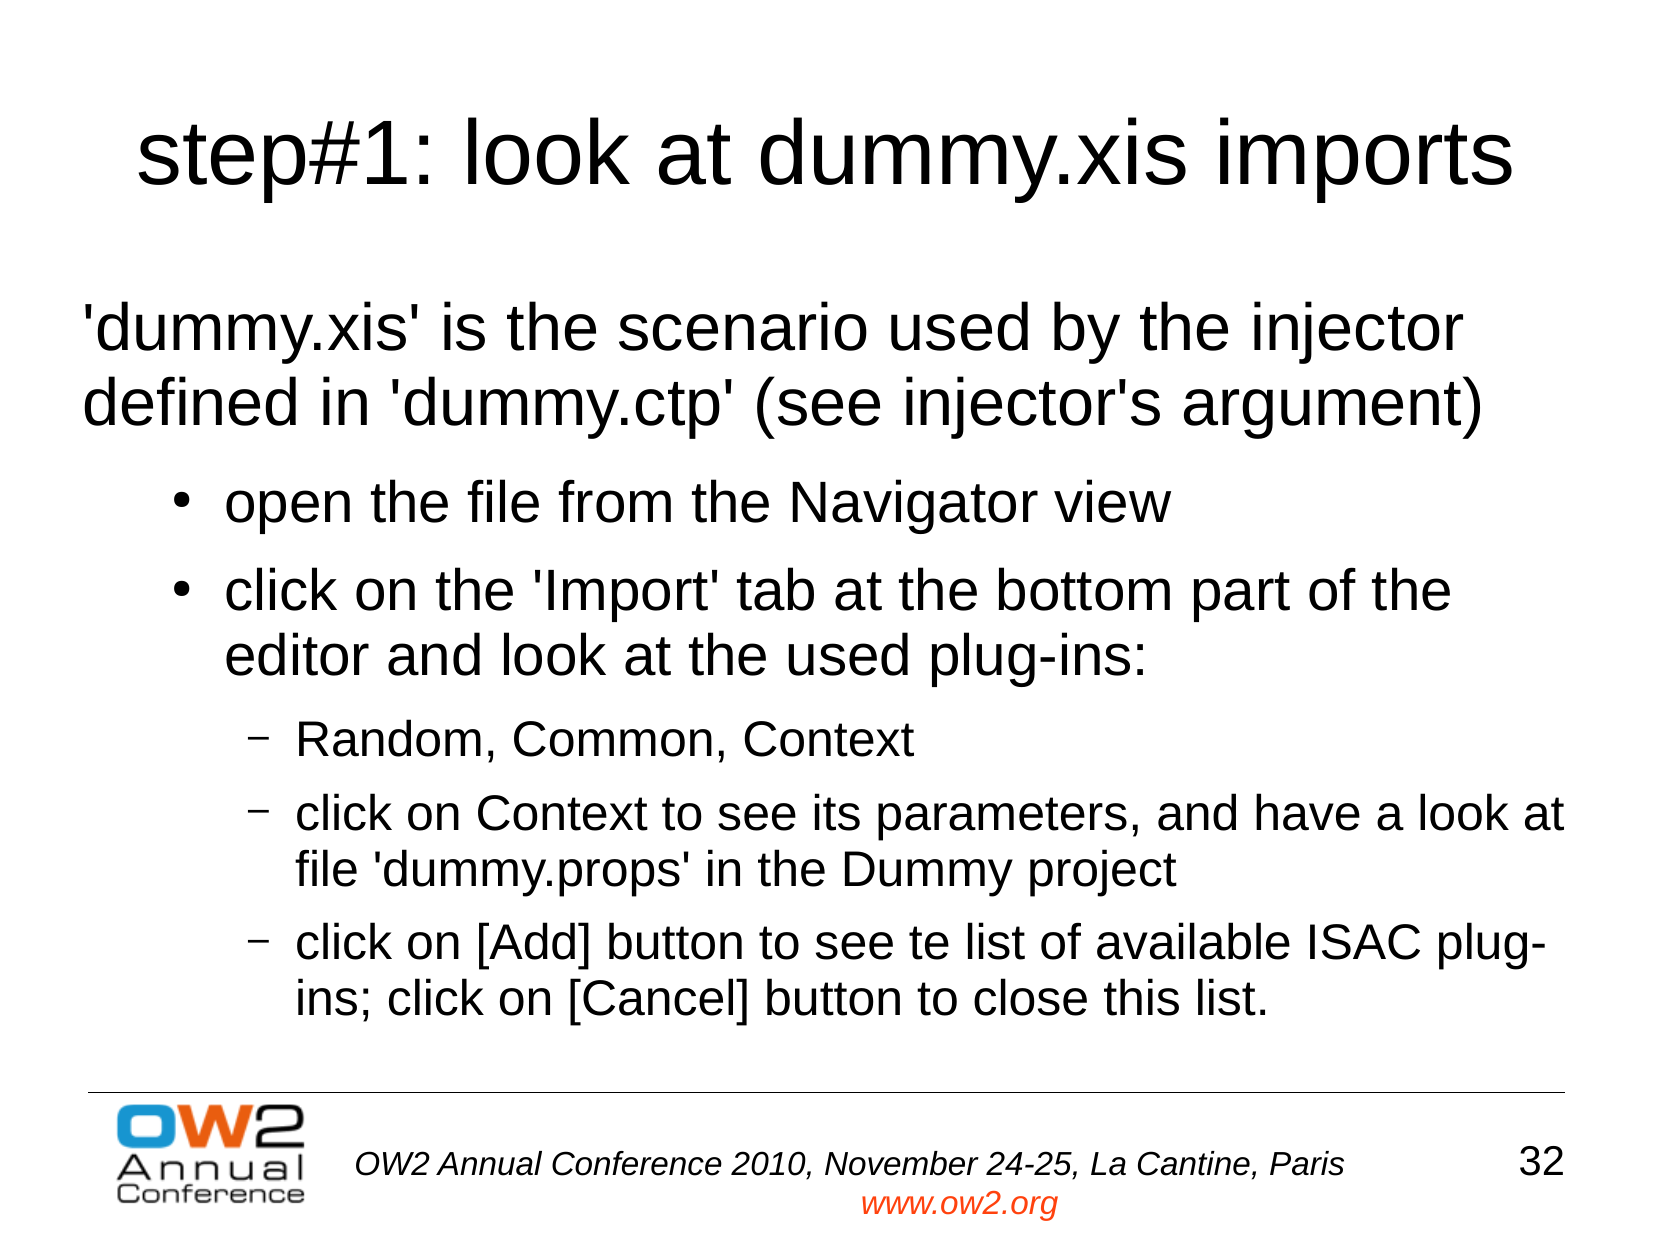

# step#1: look at dummy.xis imports
'dummy.xis' is the scenario used by the injector defined in 'dummy.ctp' (see injector's argument)
open the file from the Navigator view
click on the 'Import' tab at the bottom part of the editor and look at the used plug-ins:
Random, Common, Context
click on Context to see its parameters, and have a look at file 'dummy.props' in the Dummy project
click on [Add] button to see te list of available ISAC plug-ins; click on [Cancel] button to close this list.